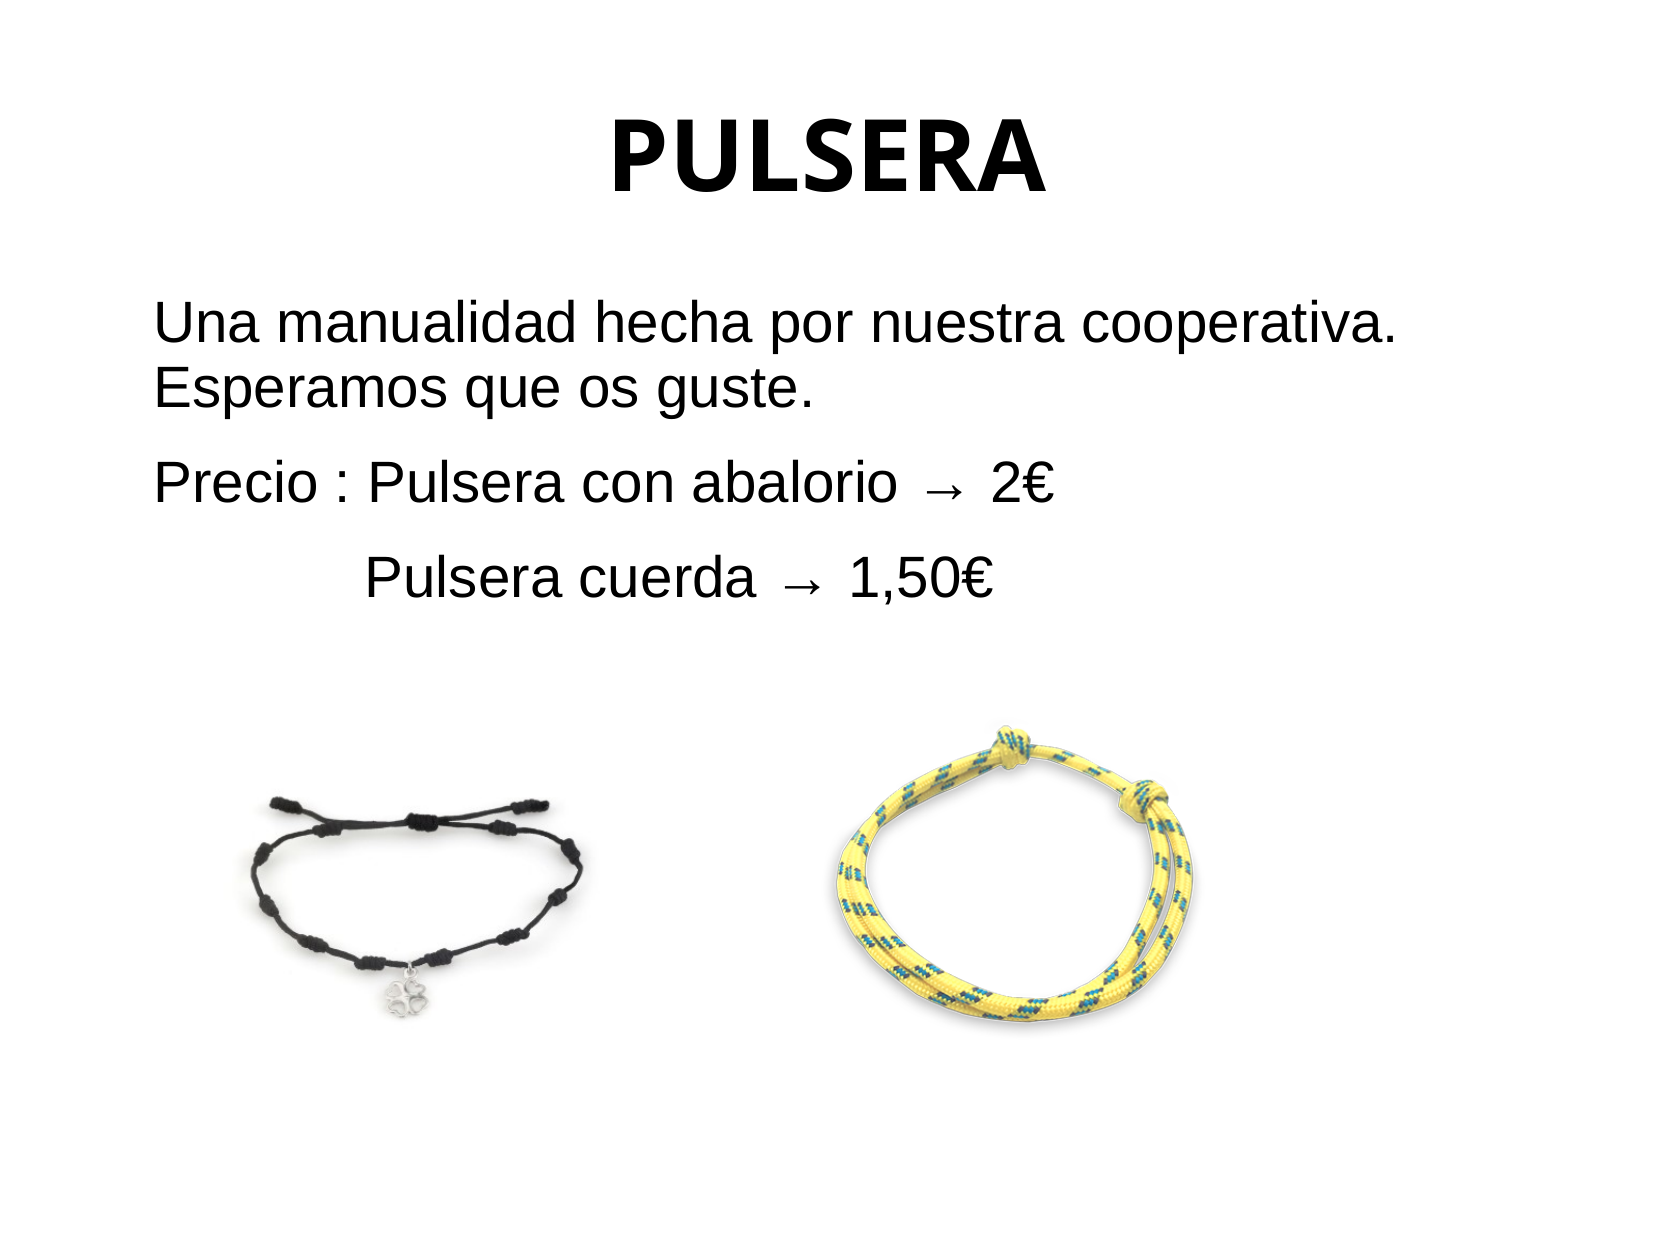

# PULSERA
Una manualidad hecha por nuestra cooperativa. Esperamos que os guste.
Precio : Pulsera con abalorio → 2€
 Pulsera cuerda → 1,50€